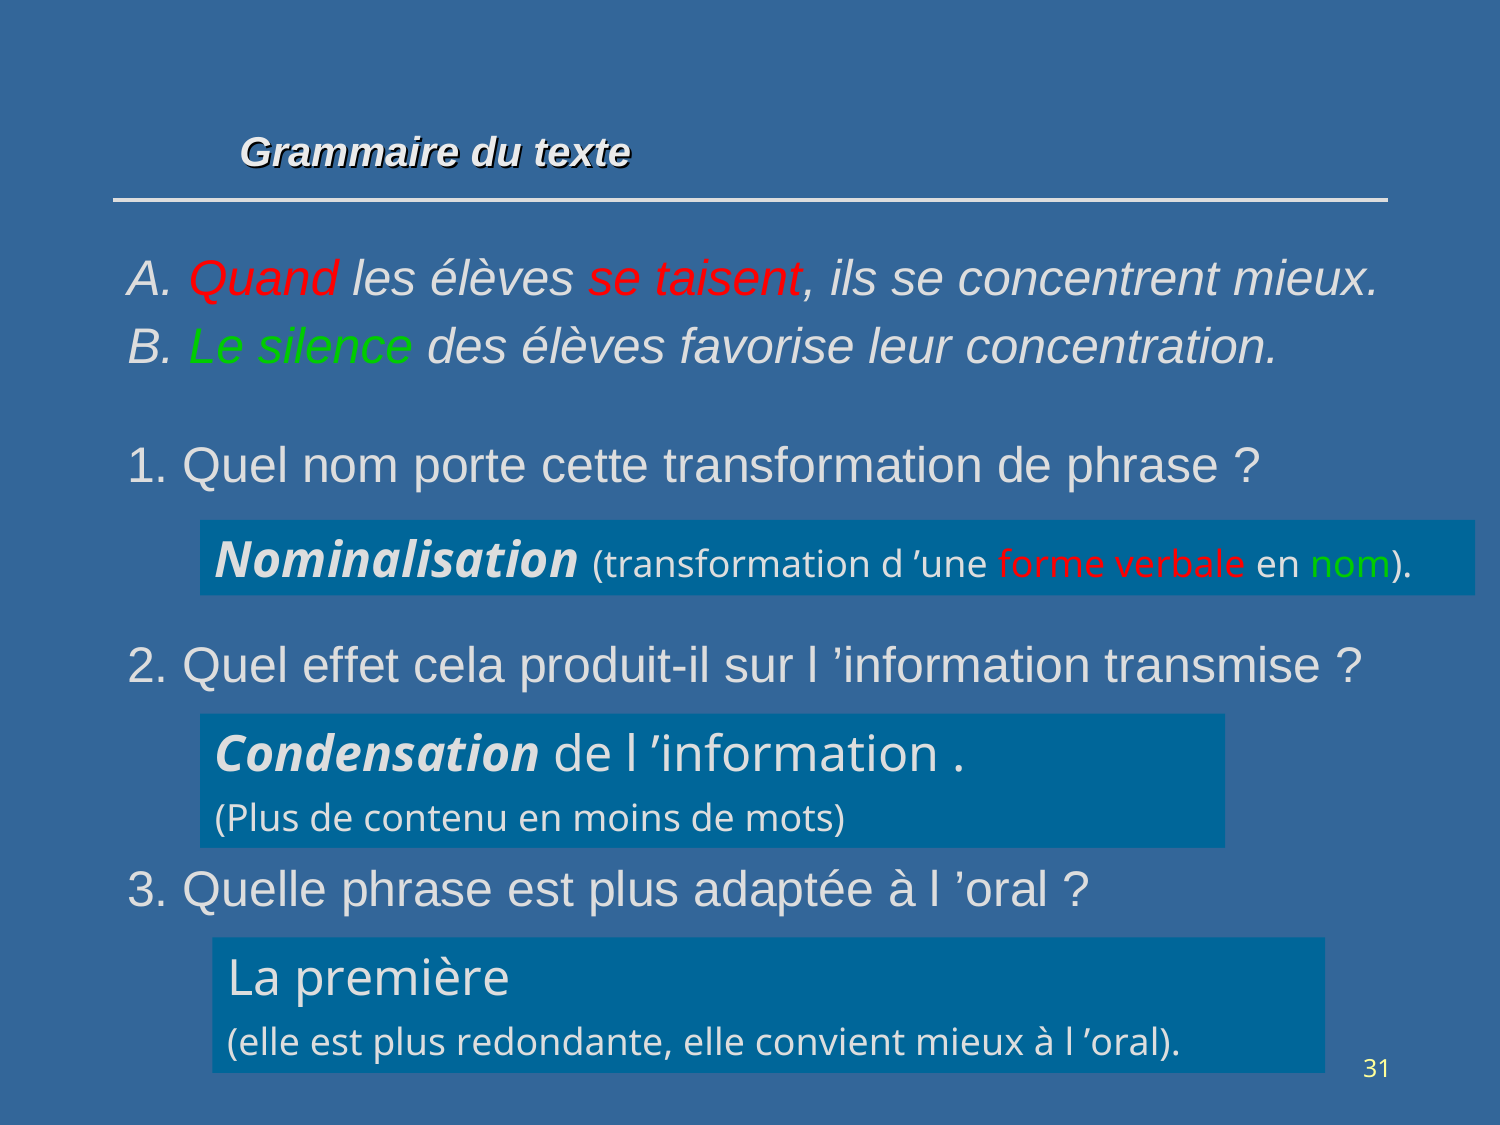

Grammaire du texte
A. Quand les élèves se taisent, ils se concentrent mieux.
B. Le silence des élèves favorise leur concentration.
A. Quand les élèves se taisent, ils se concentrent mieux.
B. Le silence des élèves favorise leur concentration.
1. Quel nom porte cette transformation de phrase ?
Nominalisation (transformation d ’une forme verbale en nom).
2. Quel effet cela produit-il sur l ’information transmise ?
Condensation de l ’information .
(Plus de contenu en moins de mots)
3. Quelle phrase est plus adaptée à l ’oral ?
La première
(elle est plus redondante, elle convient mieux à l ’oral).
31